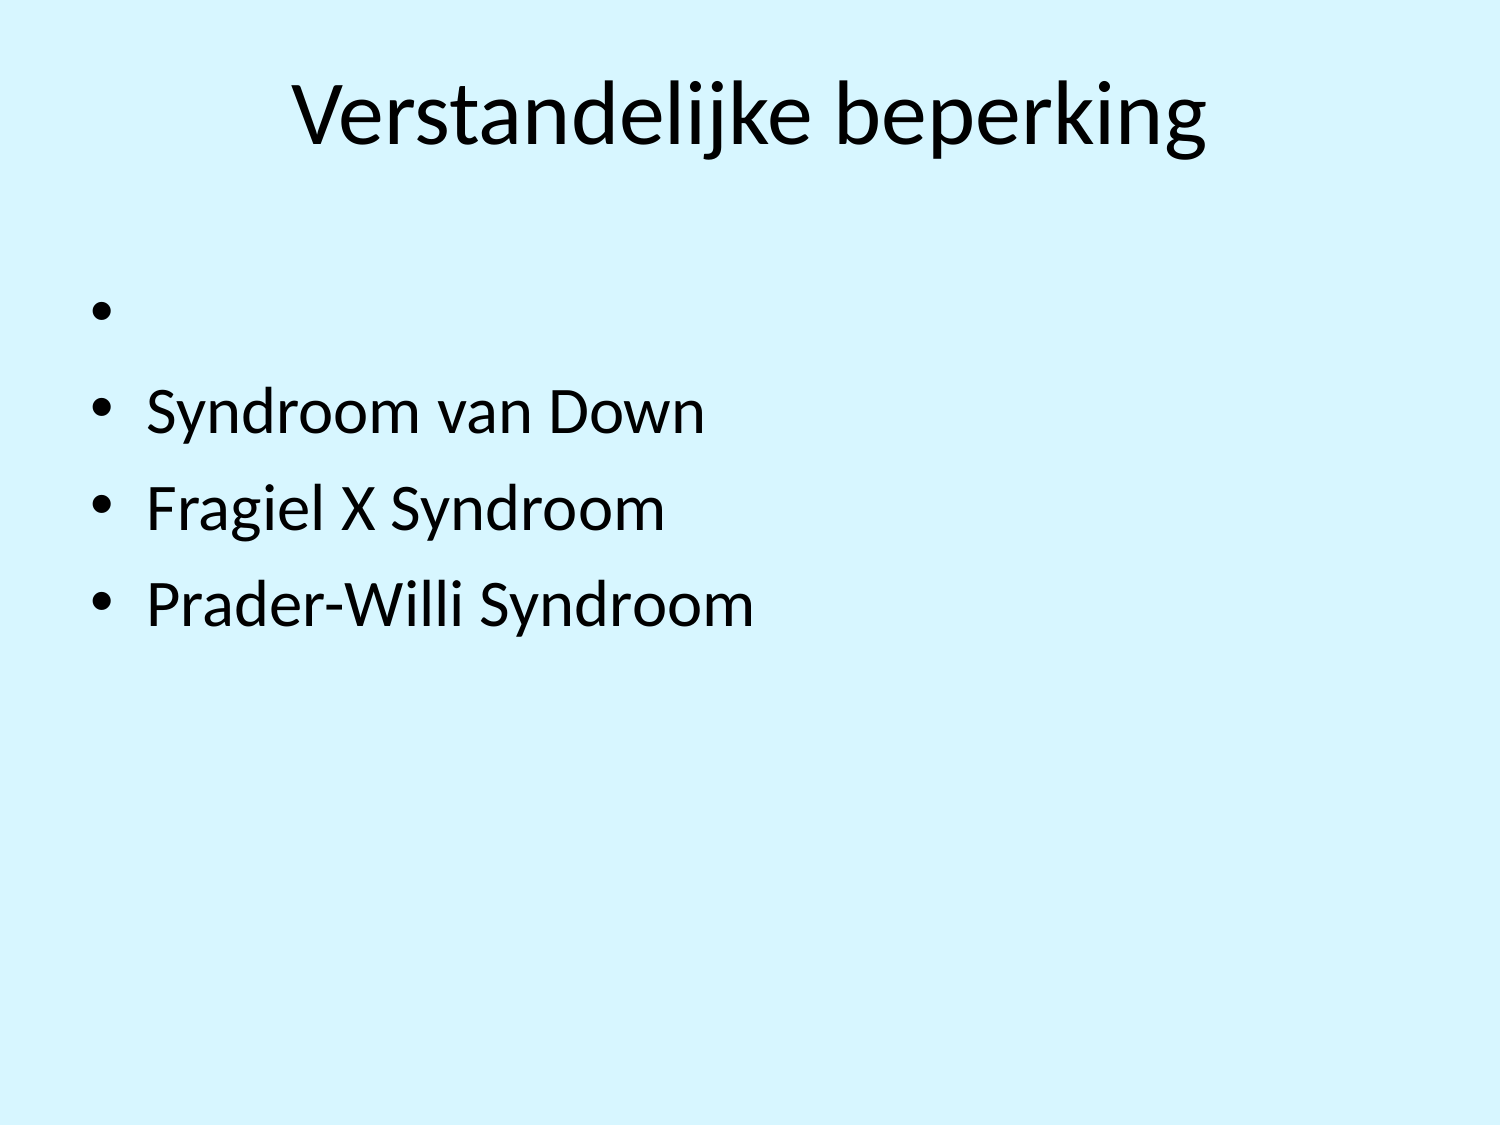

# Verstandelijke beperking
Syndroom van Down
Fragiel X Syndroom
Prader-Willi Syndroom